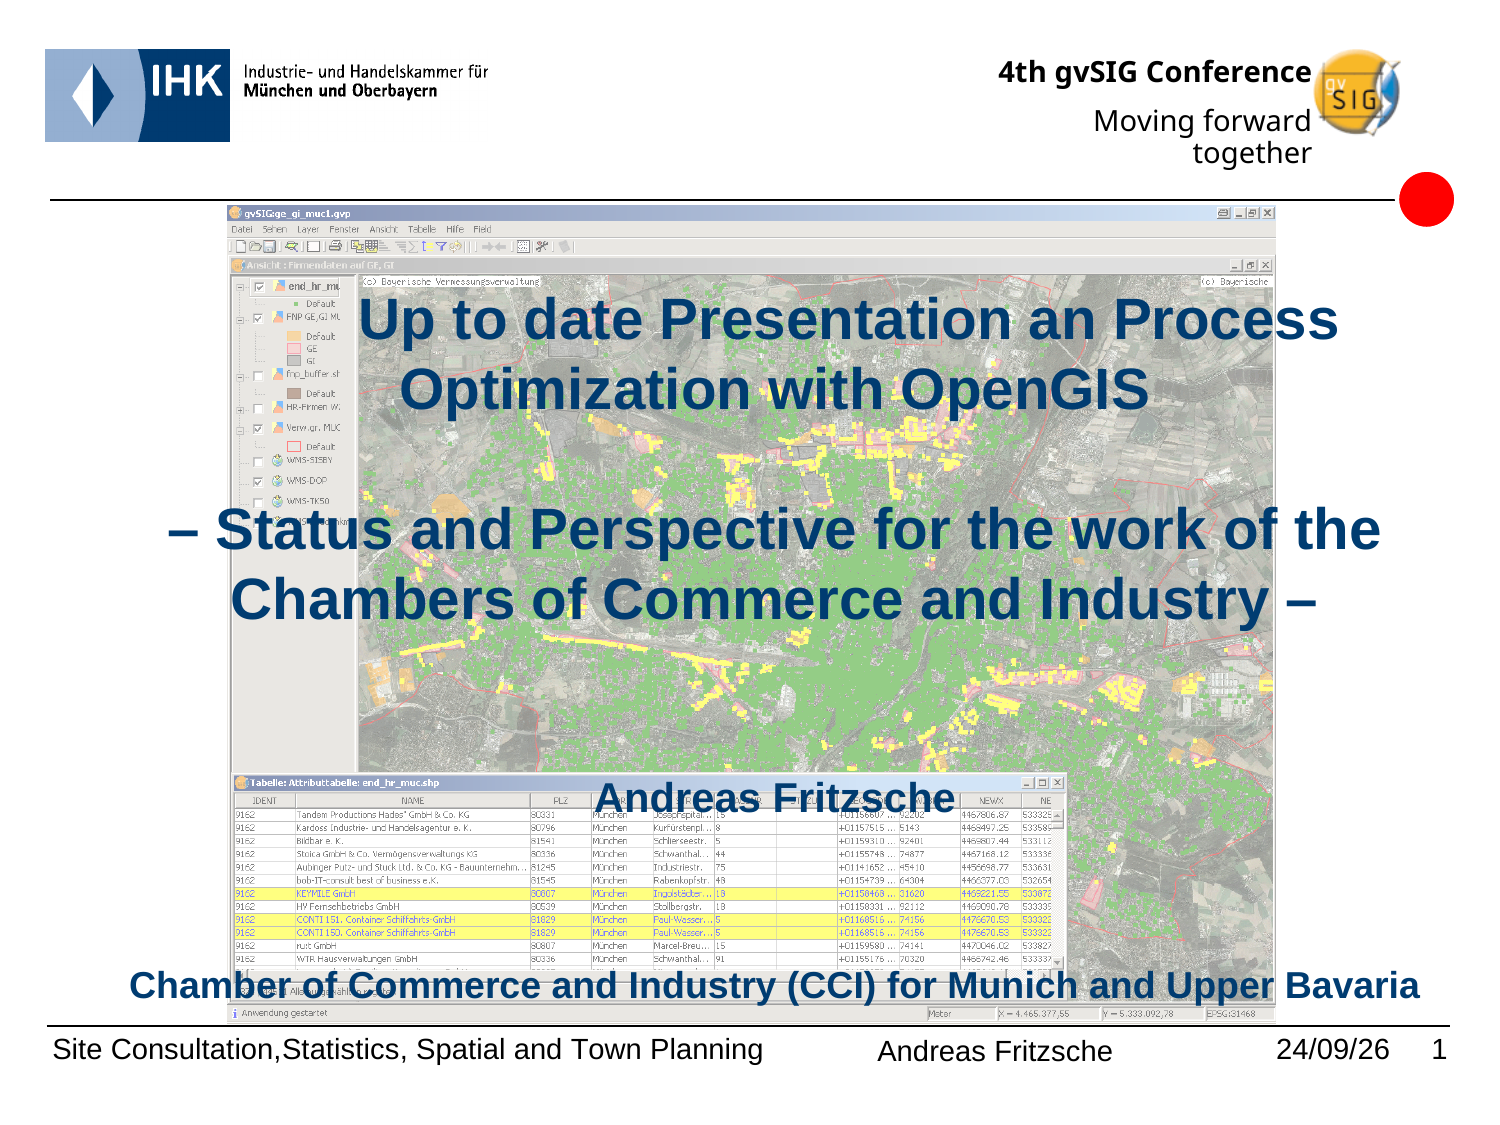

Up to date Presentation an Process Optimization with OpenGIS
– Status and Perspective for the work of the Chambers of Commerce and Industry –
Andreas Fritzsche
Chamber of Commerce and Industry (CCI) for Munich and Upper Bavaria
1